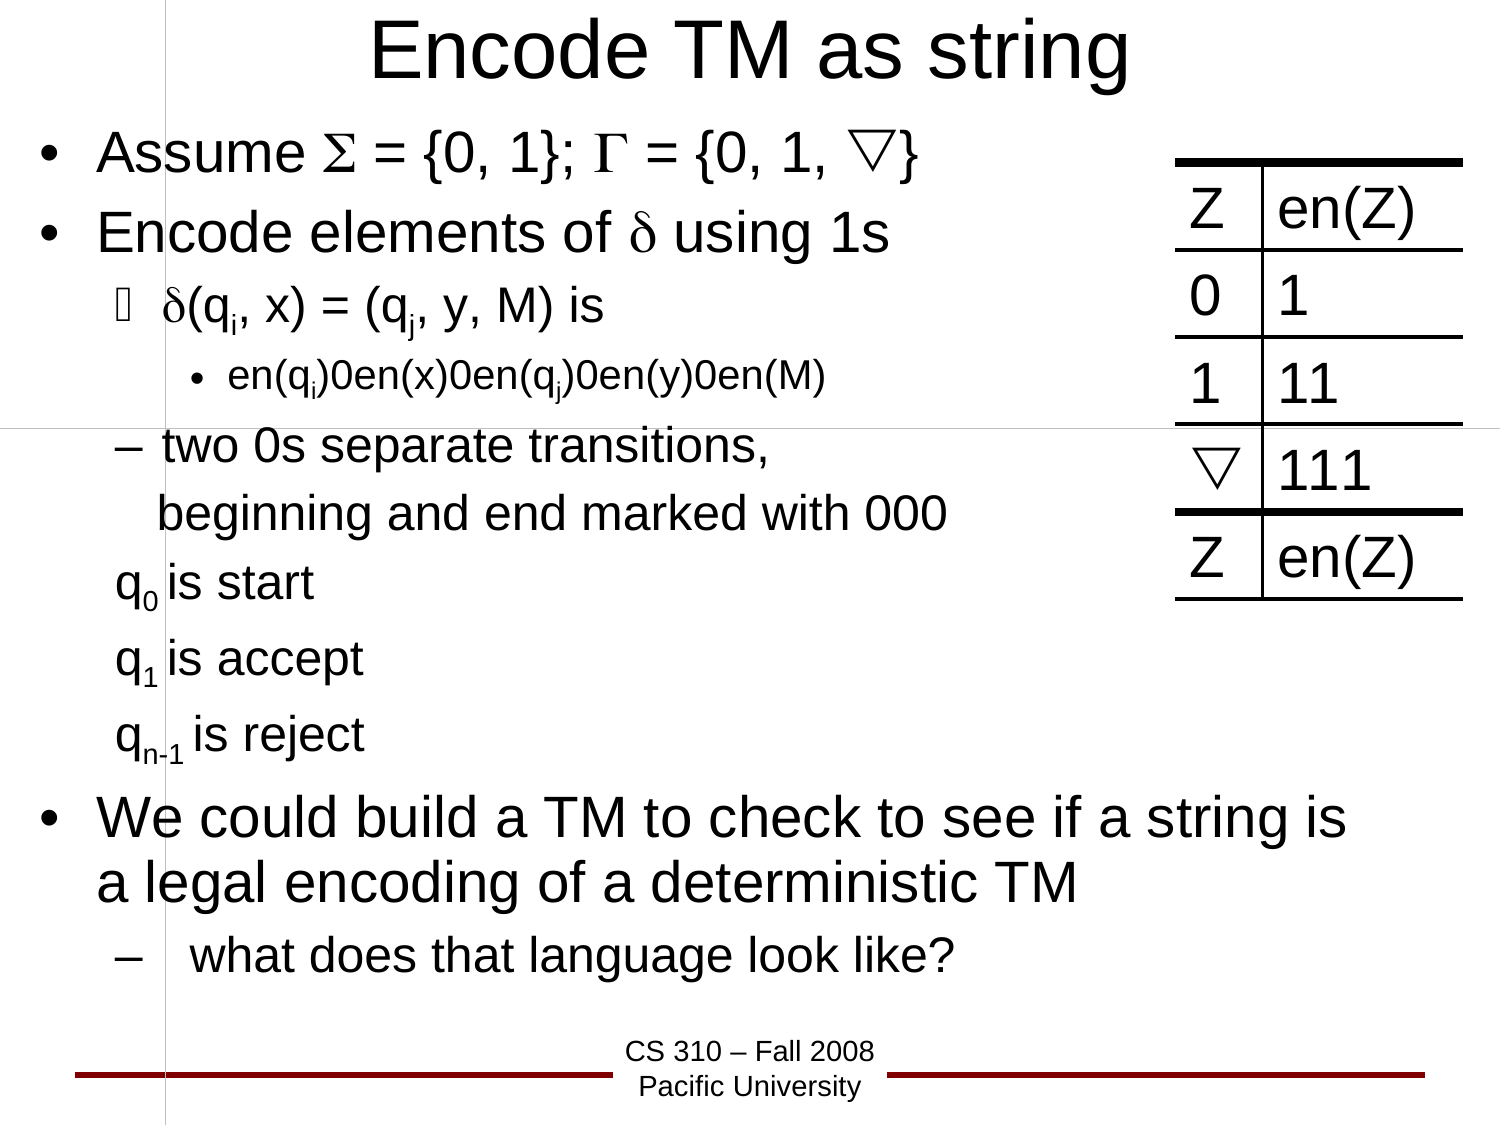

# Encode TM as string
Assume  = {0, 1};  = {0, 1, }
Encode elements of  using 1s
(qi, x) = (qj, y, M) is
en(qi)0en(x)0en(qj)0en(y)0en(M)
two 0s separate transitions,
 beginning and end marked with 000
q0 is start
q1 is accept
qn-1 is reject
We could build a TM to check to see if a string is a legal encoding of a deterministic TM
	what does that language look like?
| Z | en(Z) |
| --- | --- |
| 0 | 1 |
| 1 | 11 |
|  | 111 |
| Z | en(Z) |